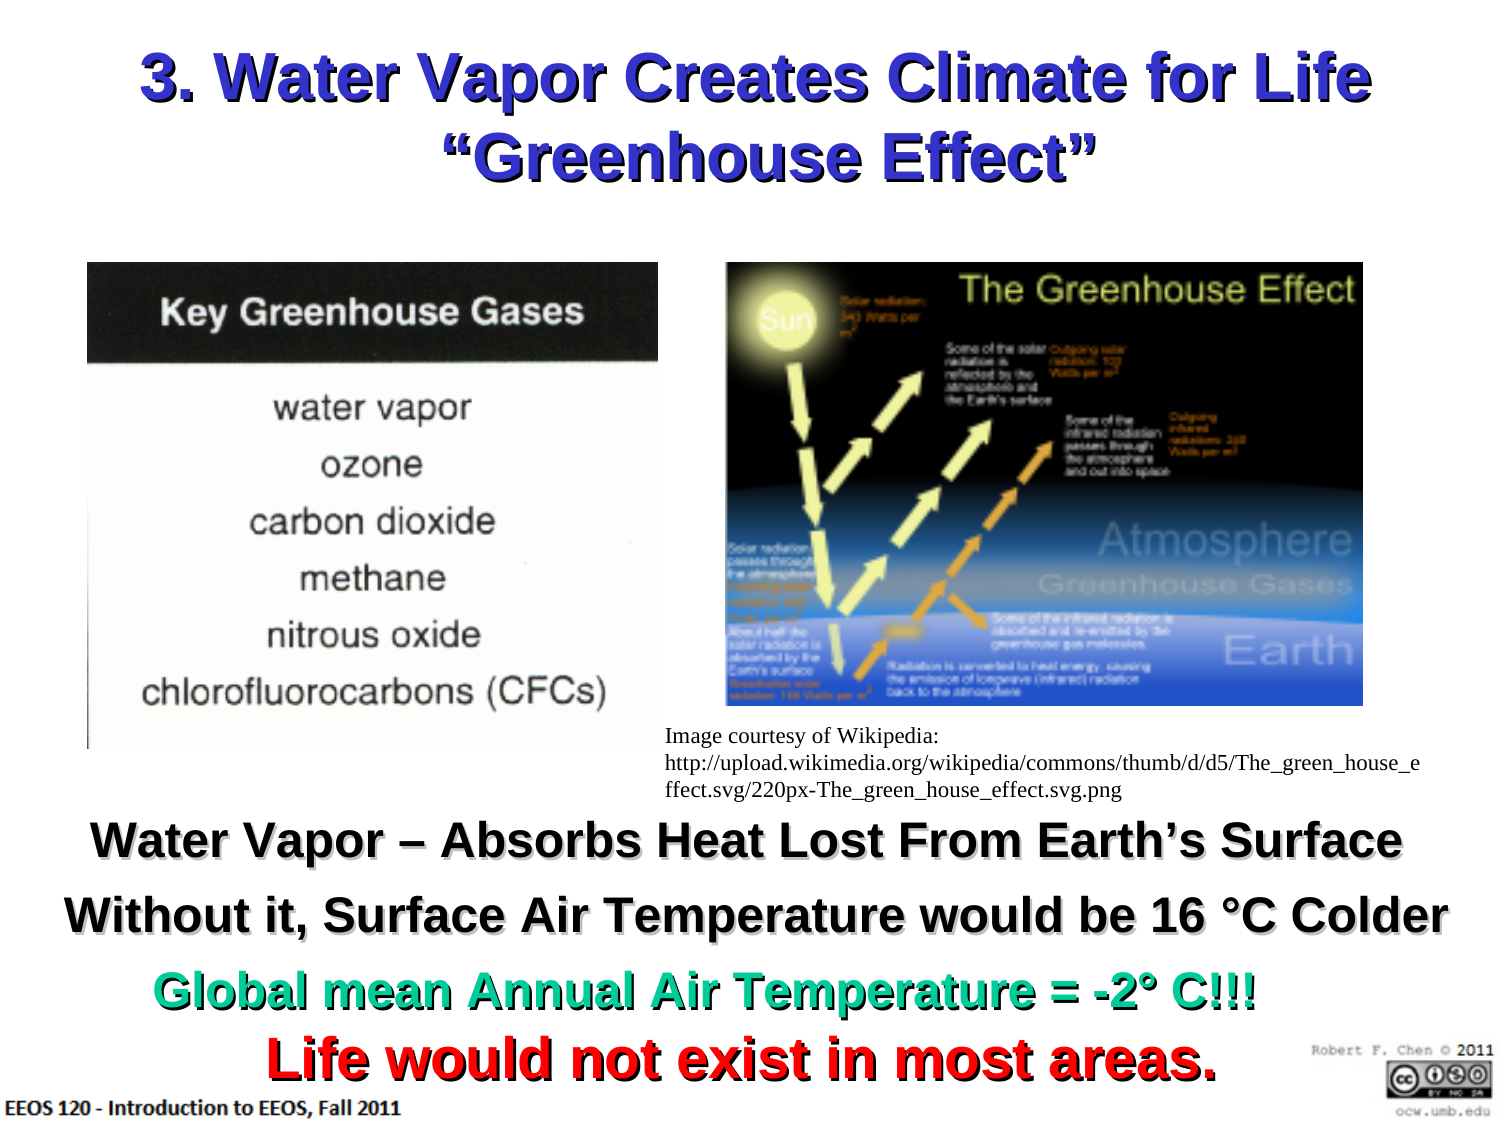

3. Water Vapor Creates Climate for Life
		“Greenhouse Effect”
Image courtesy of Wikipedia: http://upload.wikimedia.org/wikipedia/commons/thumb/d/d5/The_green_house_effect.svg/220px-The_green_house_effect.svg.png
Water Vapor – Absorbs Heat Lost From Earth’s Surface
Without it, Surface Air Temperature would be 16 °C Colder
Global mean Annual Air Temperature = -2° C!!!
Life would not exist in most areas.